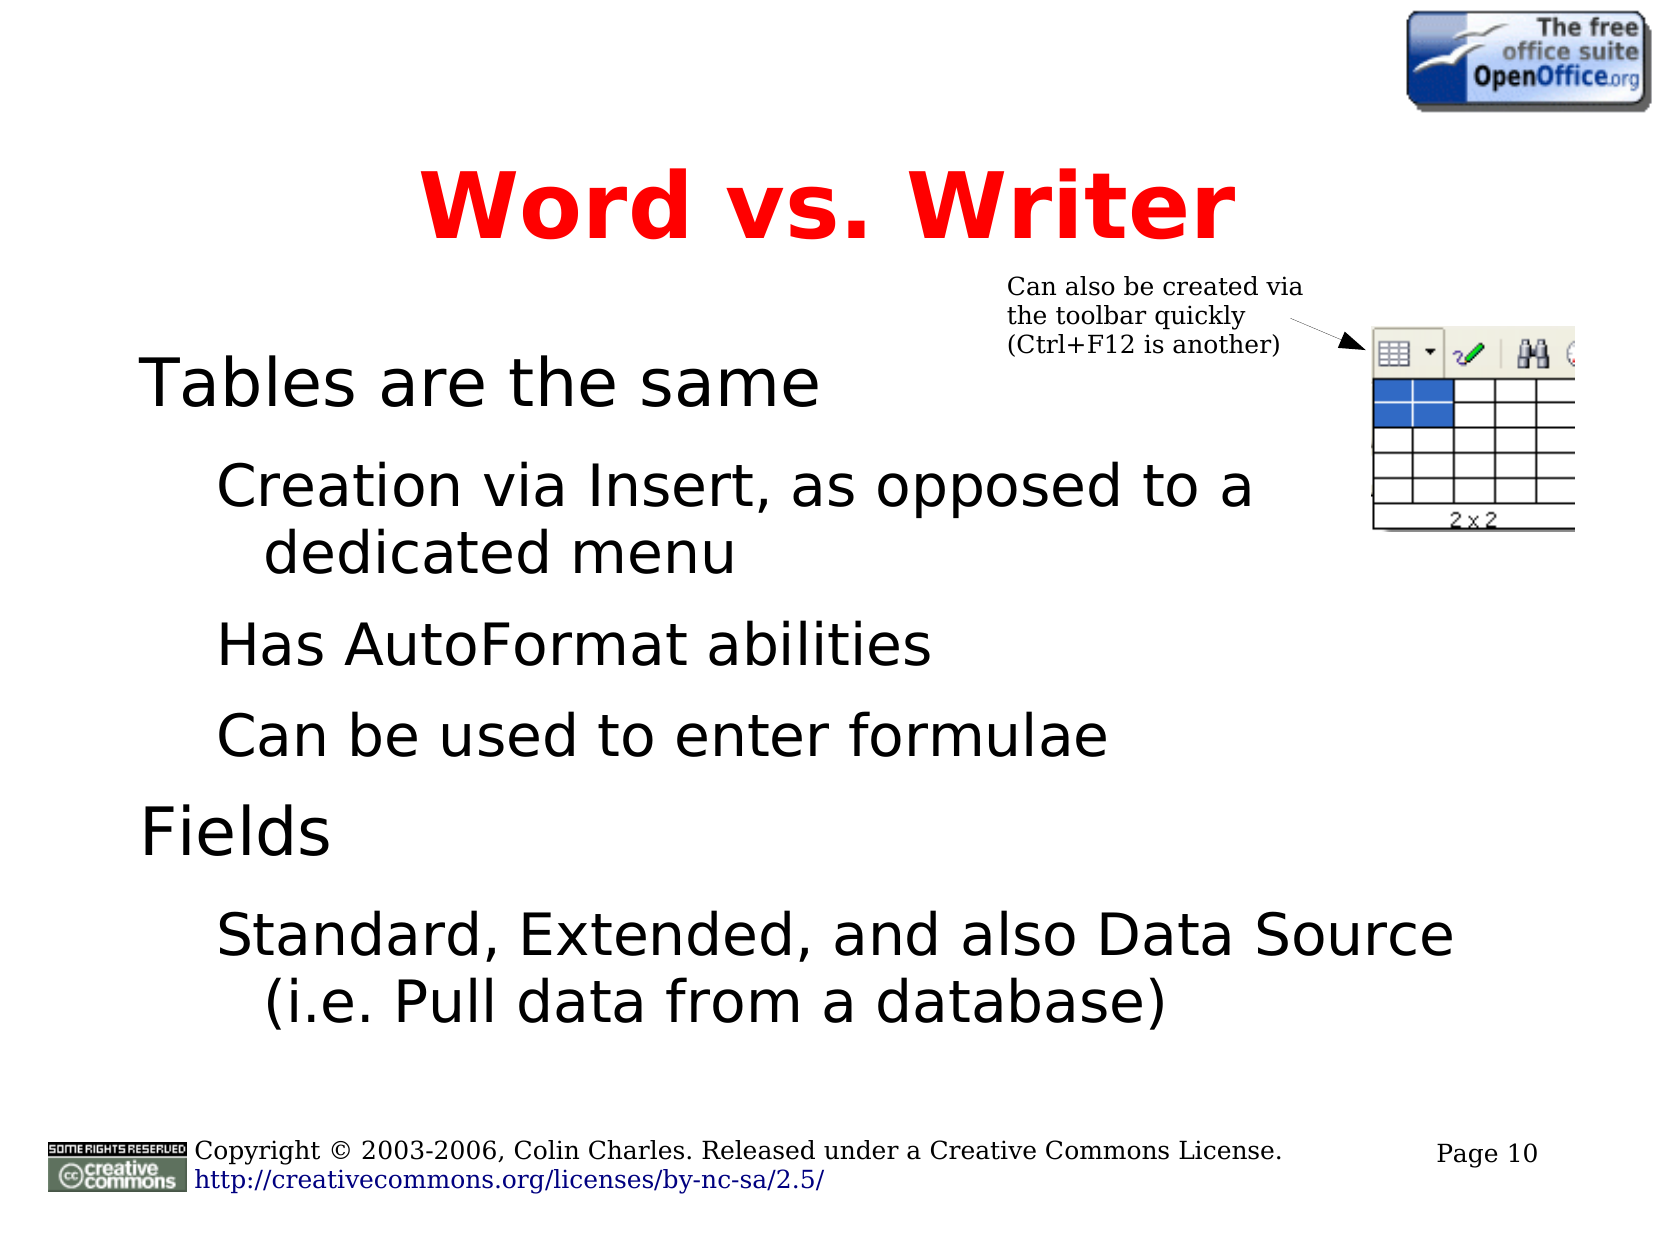

# Word vs. Writer
Can also be created via
the toolbar quickly
(Ctrl+F12 is another)
Tables are the same
Creation via Insert, as opposed to a dedicated menu
Has AutoFormat abilities
Can be used to enter formulae
Fields
Standard, Extended, and also Data Source (i.e. Pull data from a database)